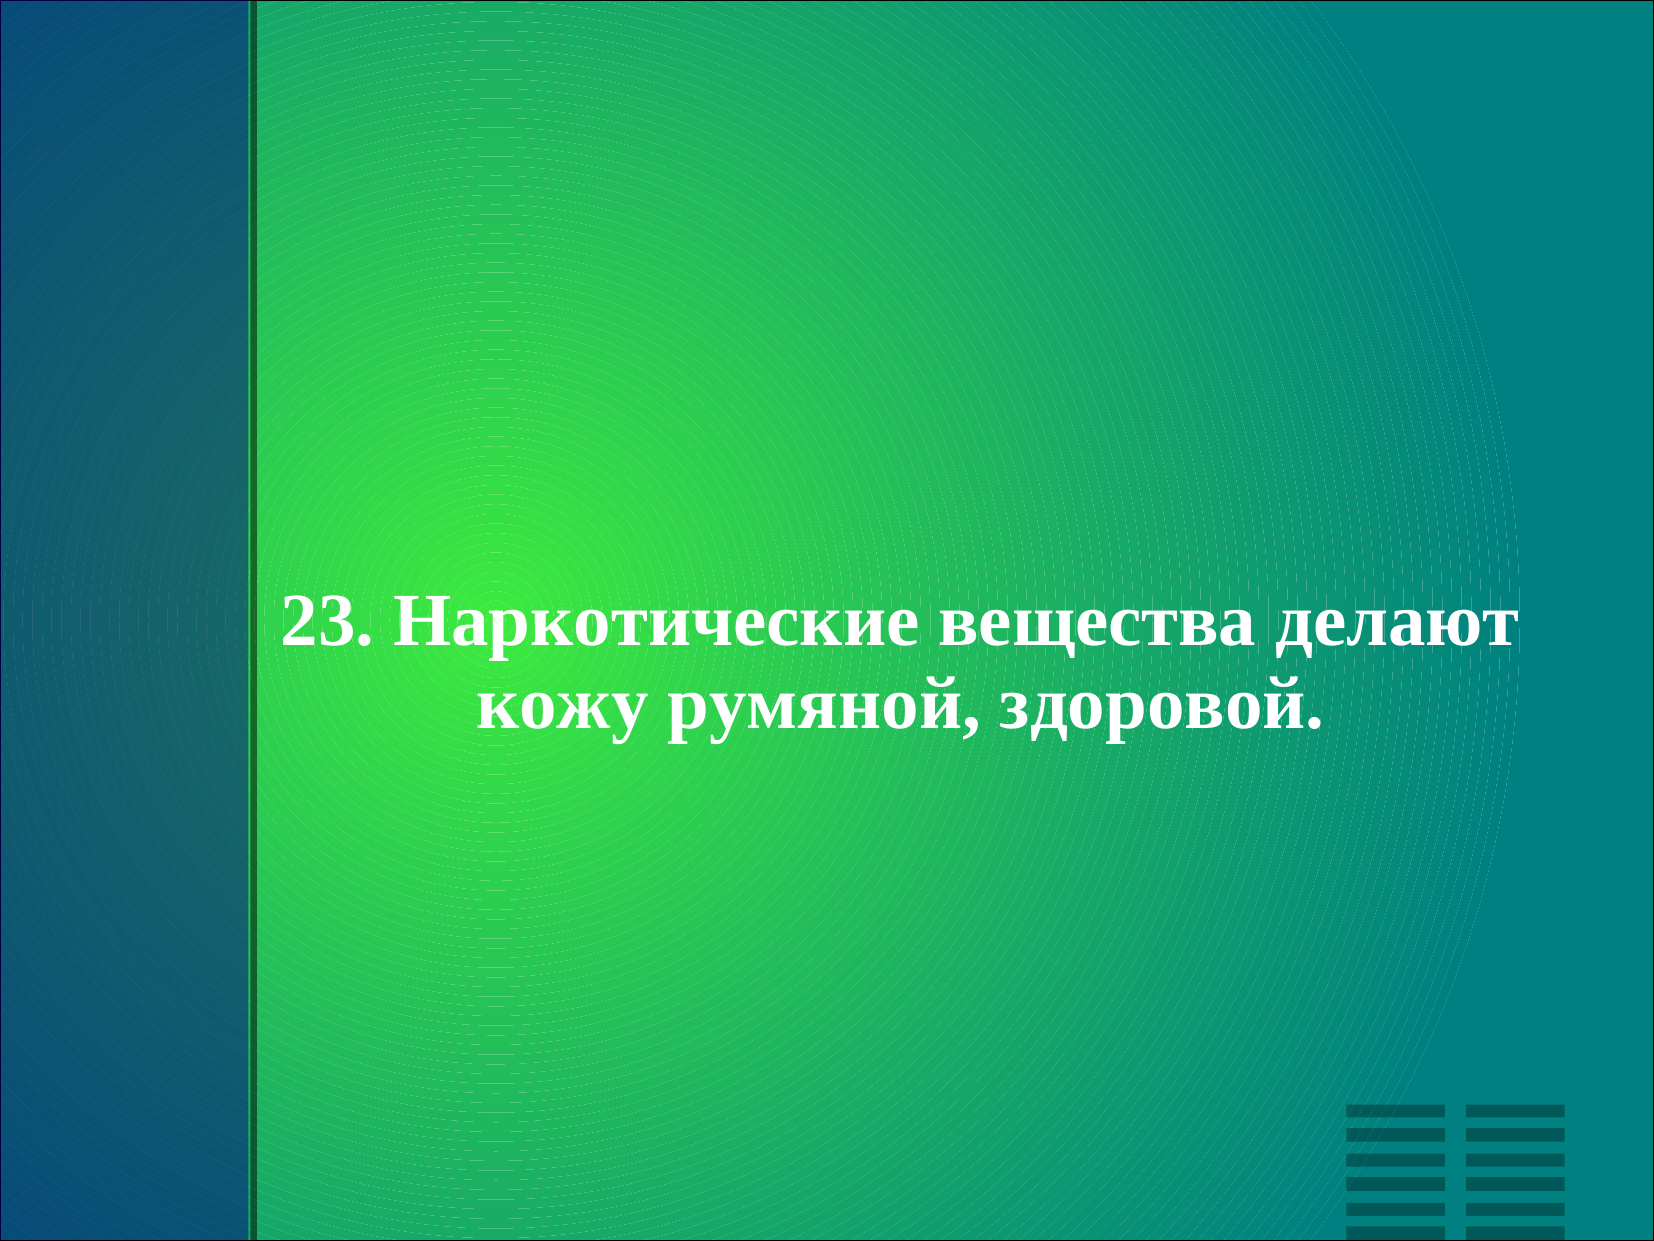

# 23. Наркотические вещества делают кожу румяной, здоровой.